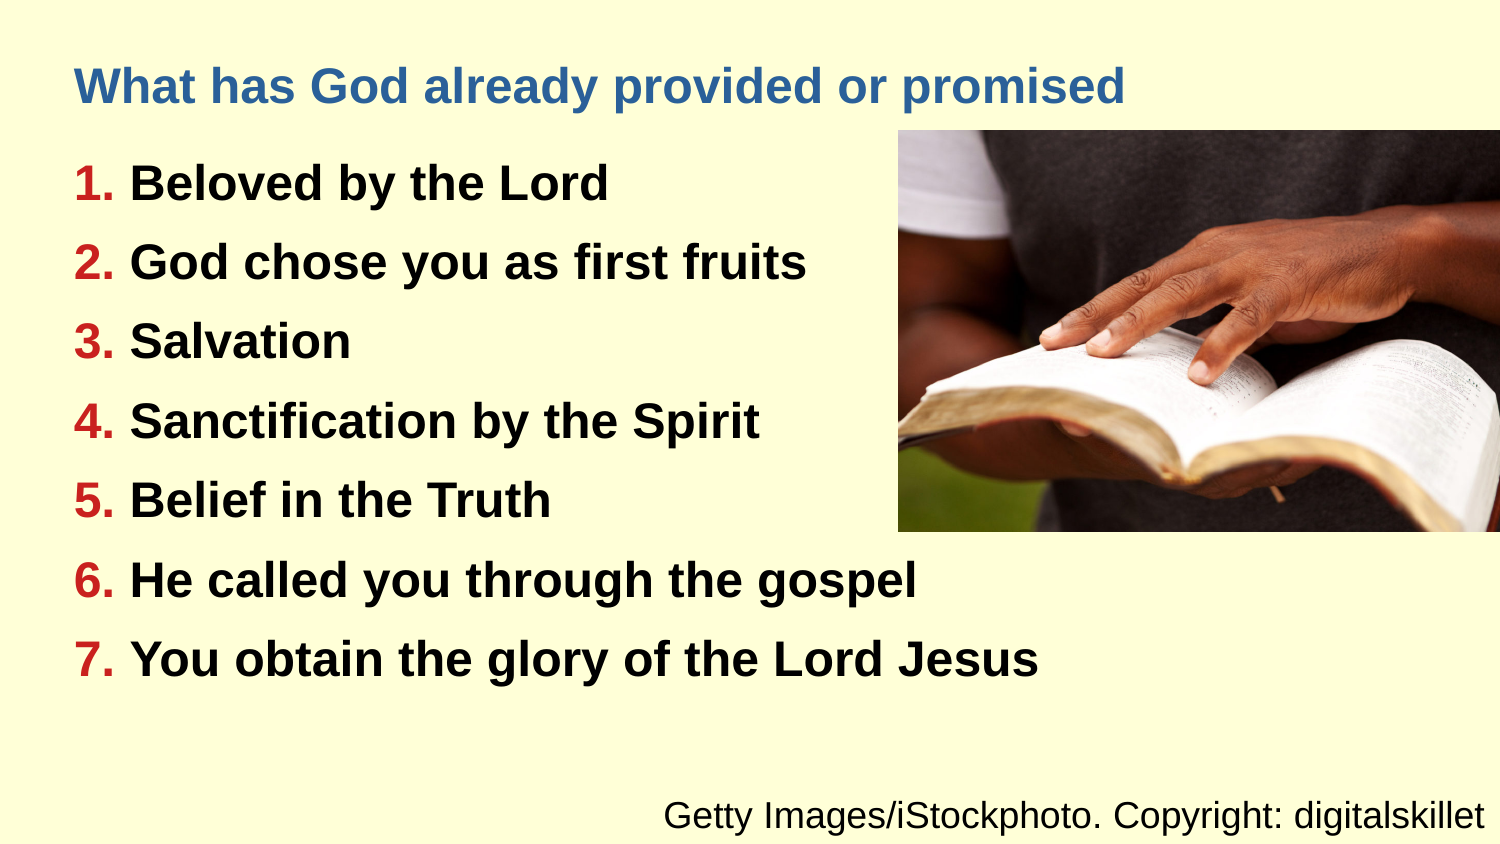

What has God already provided or promised
1. Beloved by the Lord
2. God chose you as first fruits
3. Salvation
4. Sanctification by the Spirit
5. Belief in the Truth
6. He called you through the gospel
7. You obtain the glory of the Lord Jesus
Getty Images/iStockphoto. Copyright: digitalskillet